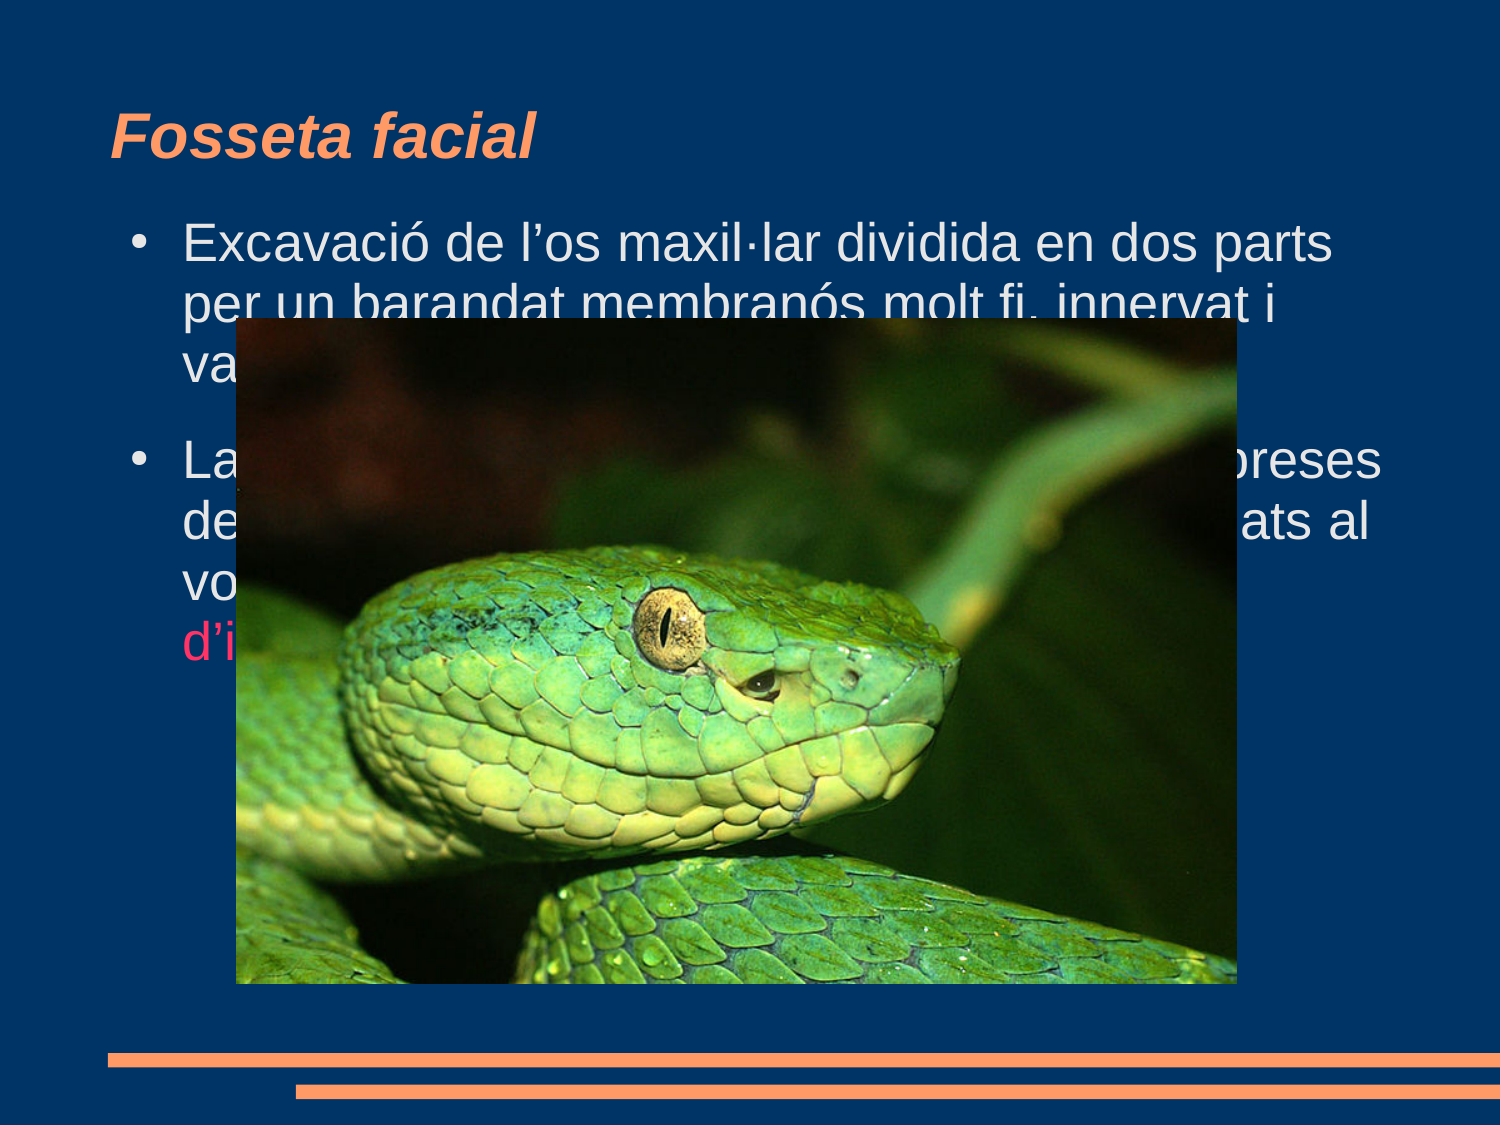

# Fosseta facial
Excavació de l’os maxil·lar dividida en dos parts per un barandat membranós molt fi, innervat i vascularitzat.
La seua funció és és ajudar a localitzar les preses de sang calenta. Els clotets (o fossetes) situats al voltant de la boca actuen com a receptors d’infrarojos especialitzats.